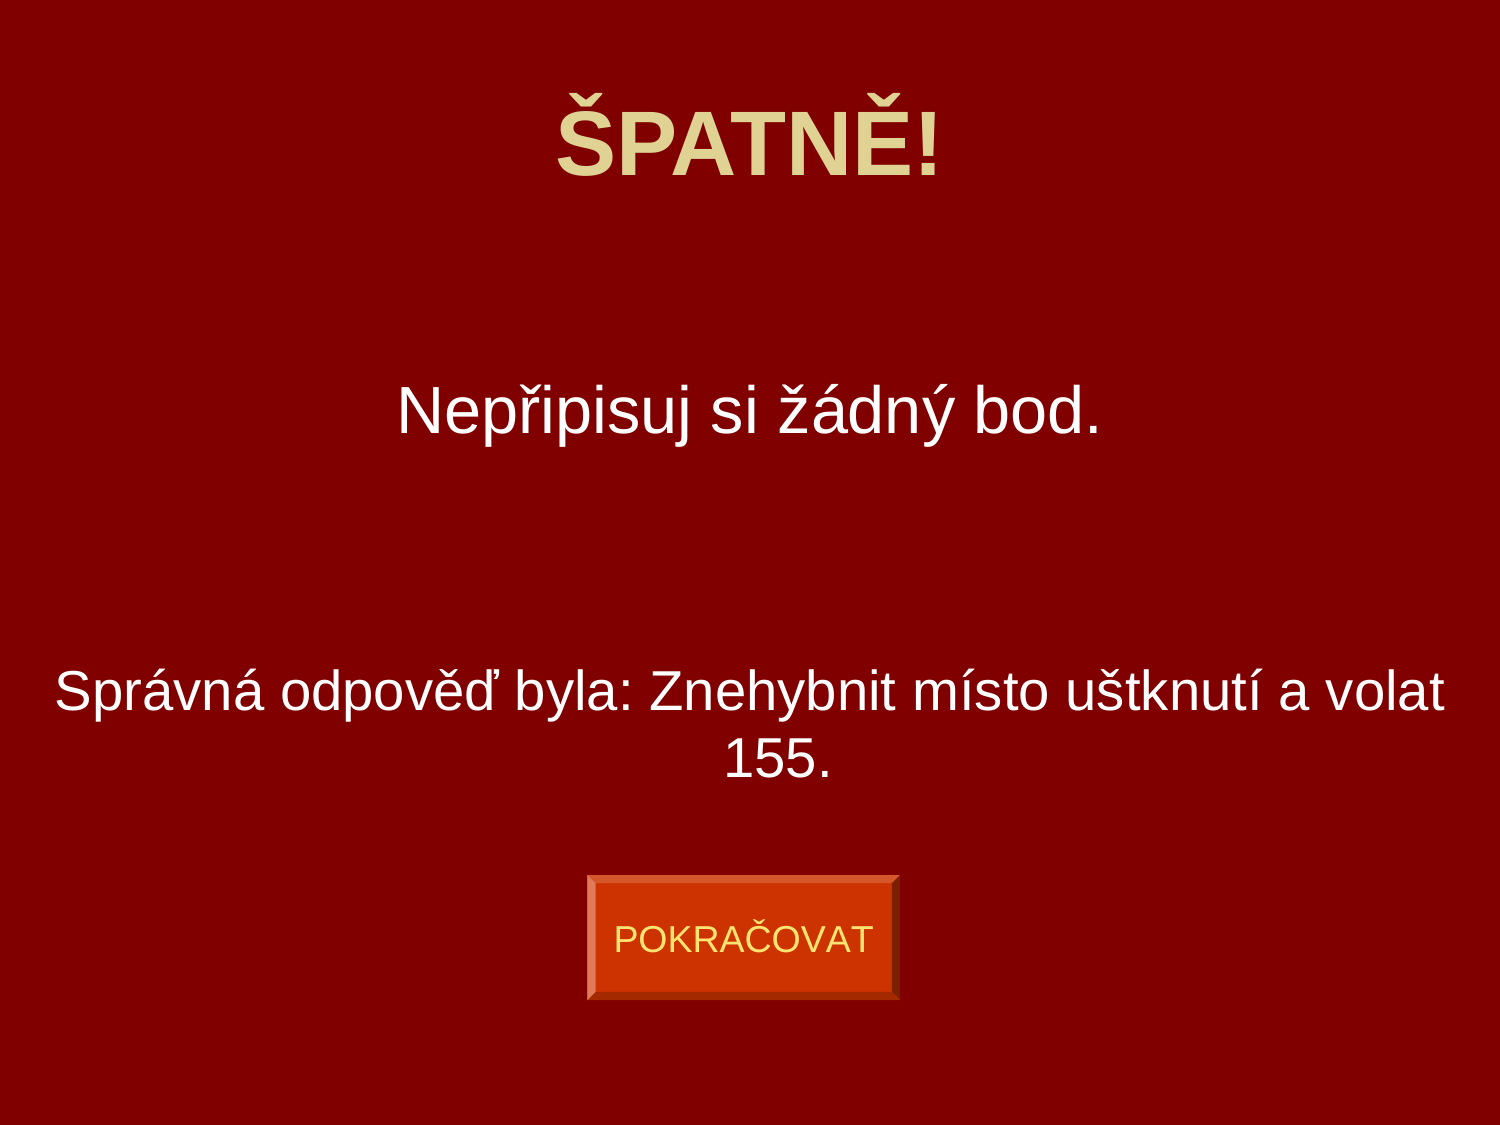

# ŠPATNĚ!
Nepřipisuj si žádný bod.
Správná odpověď byla: Znehybnit místo uštknutí a volat 155.
POKRAČOVAT